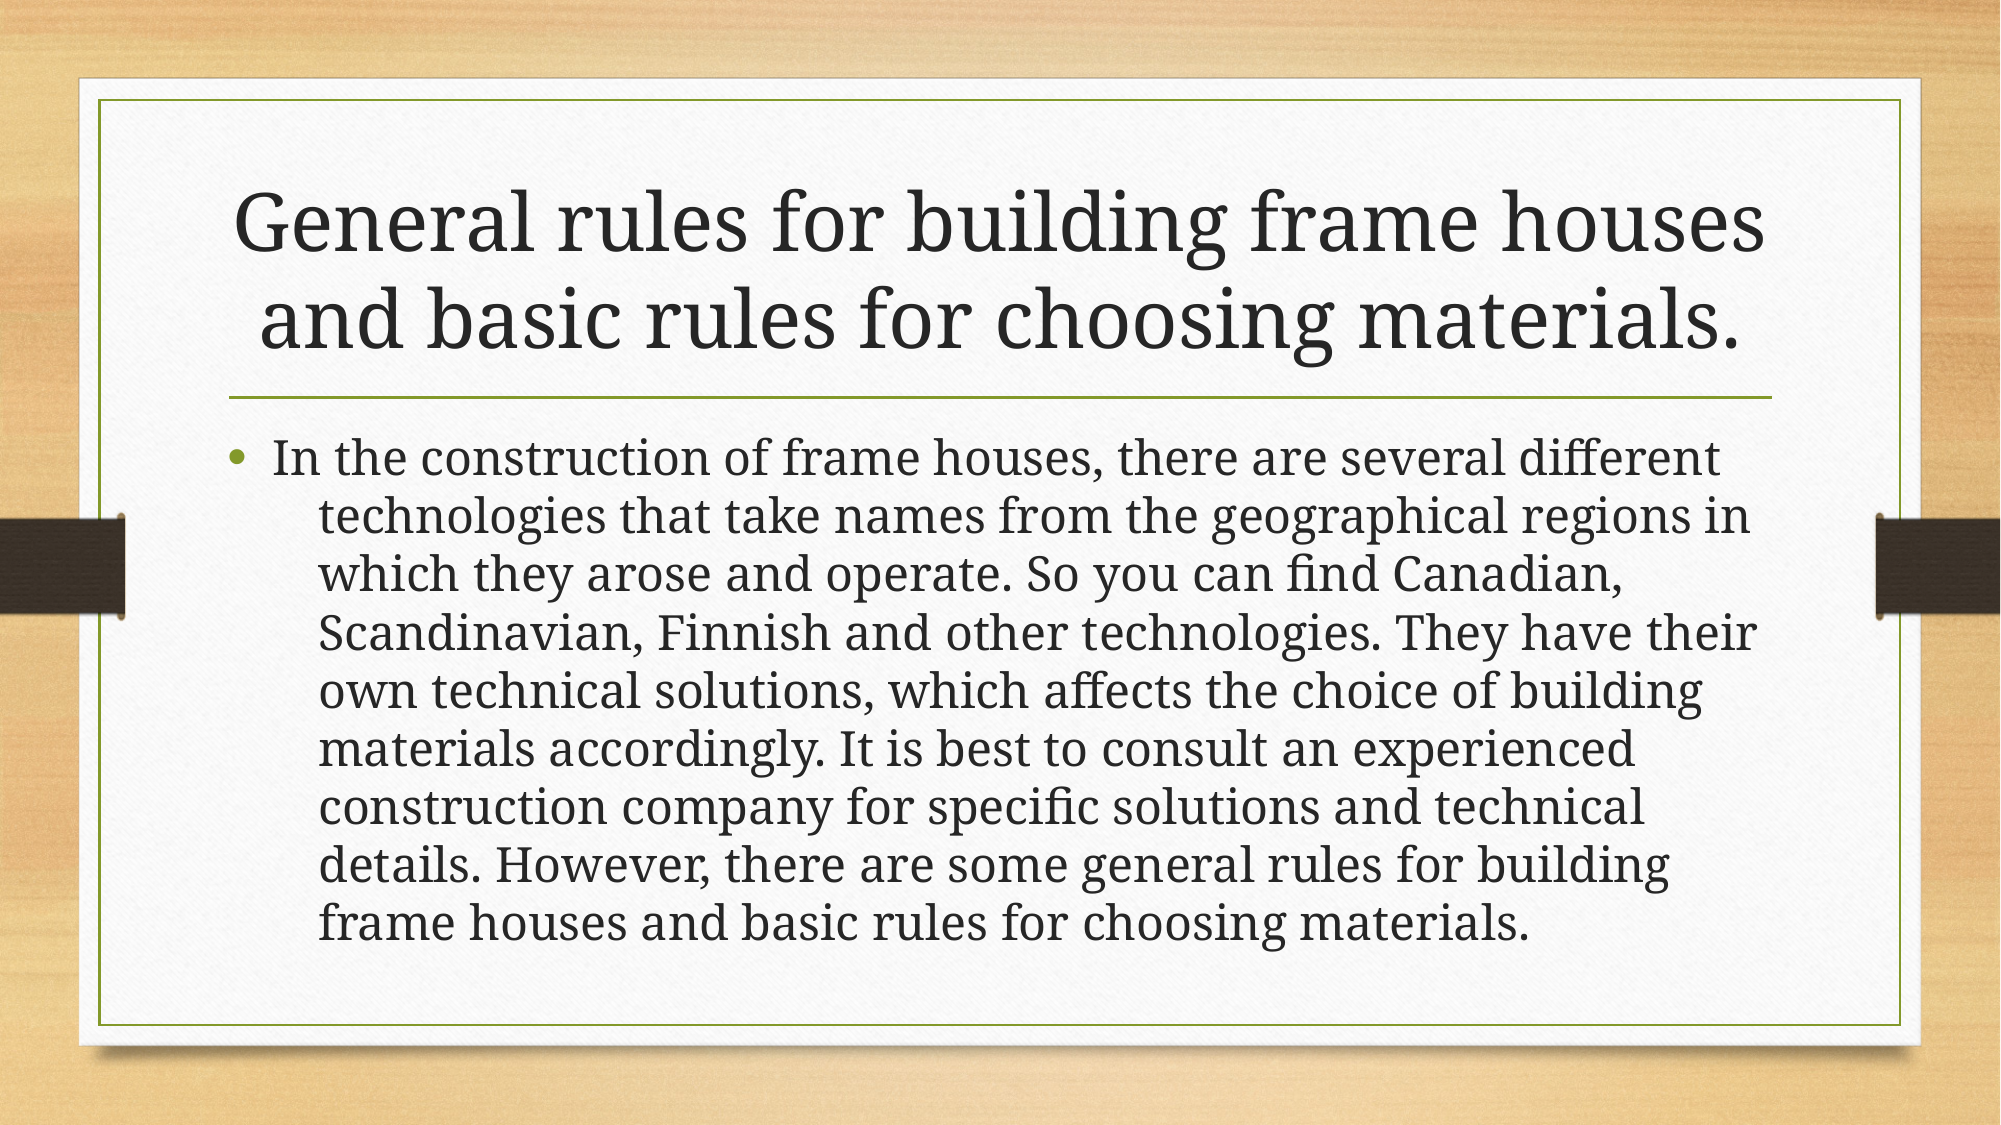

# General rules for building frame houses and basic rules for choosing materials.
In the construction of frame houses, there are several different technologies that take names from the geographical regions in which they arose and operate. So you can find Canadian, Scandinavian, Finnish and other technologies. They have their own technical solutions, which affects the choice of building materials accordingly. It is best to consult an experienced construction company for specific solutions and technical details. However, there are some general rules for building frame houses and basic rules for choosing materials.